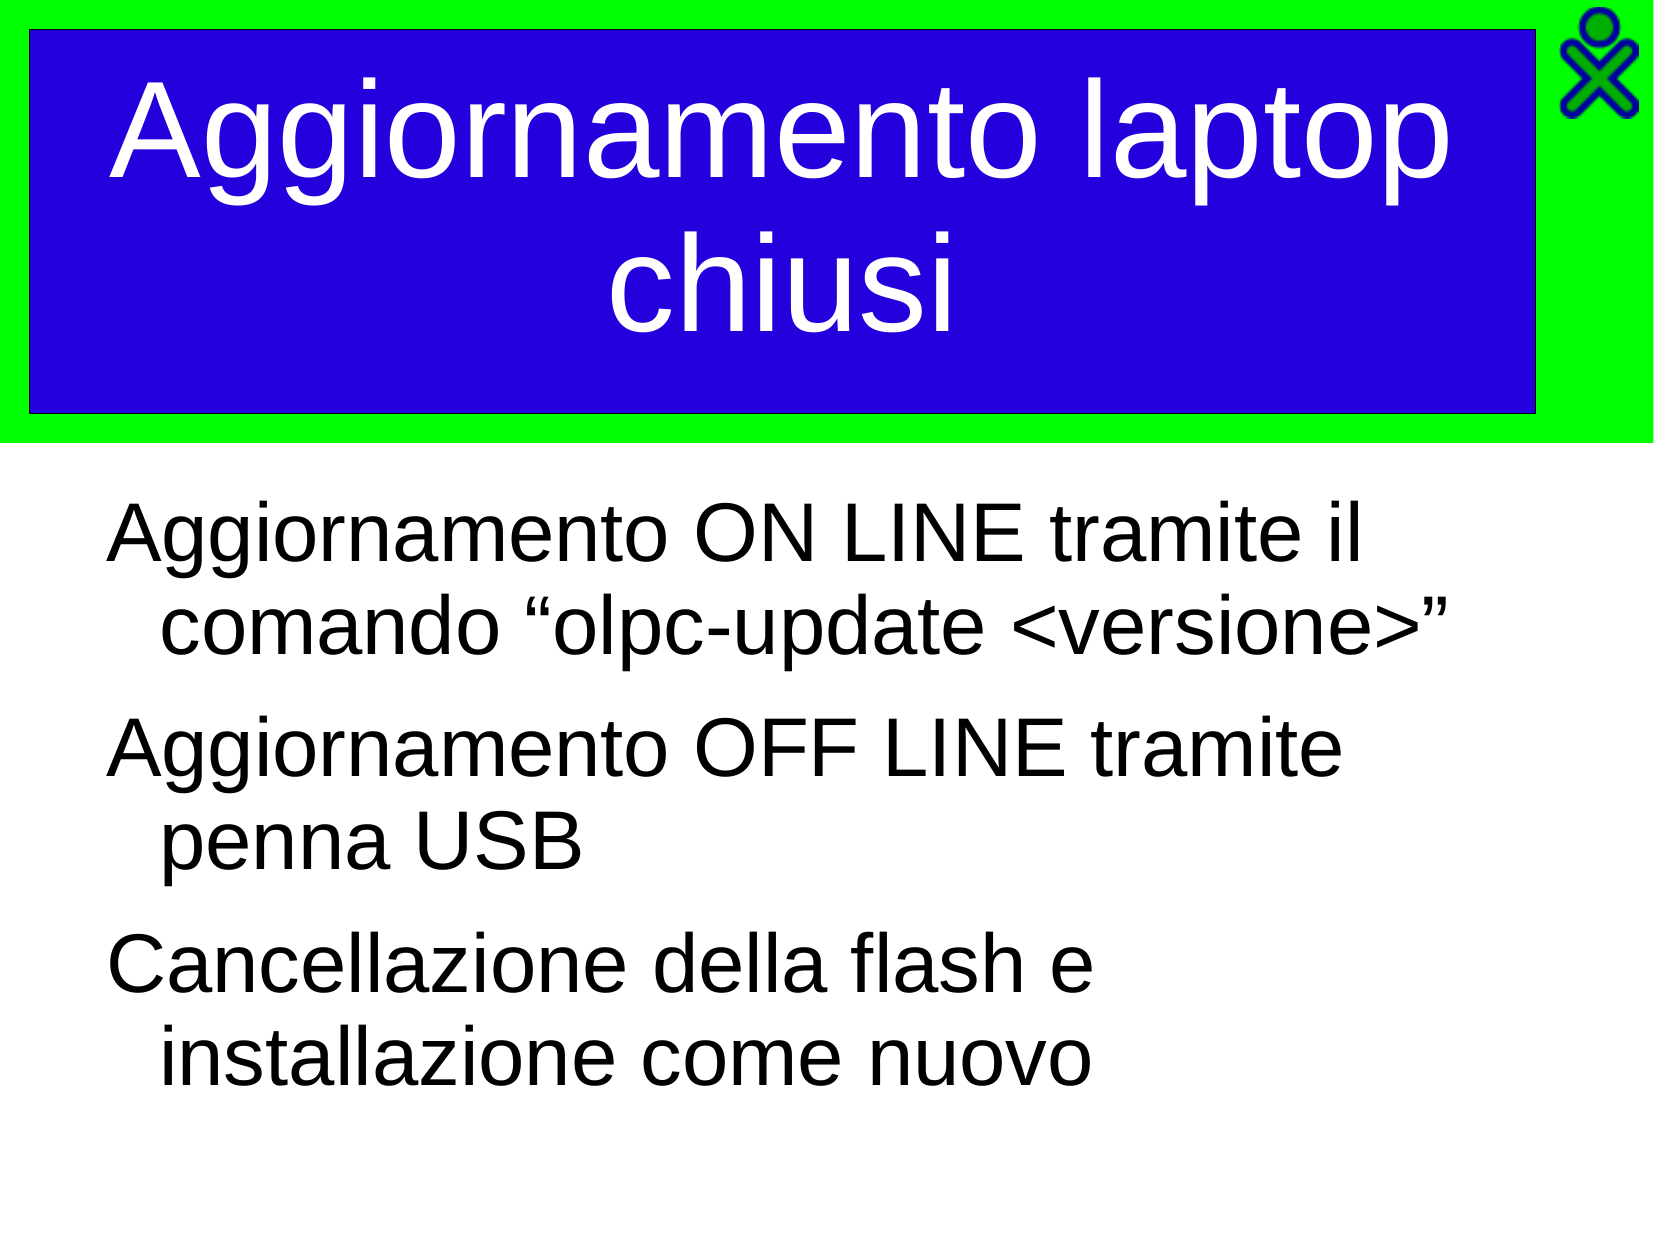

# Aggiornamento laptop chiusi
Aggiornamento ON LINE tramite il comando “olpc-update <versione>”
Aggiornamento OFF LINE tramite penna USB
Cancellazione della flash e installazione come nuovo